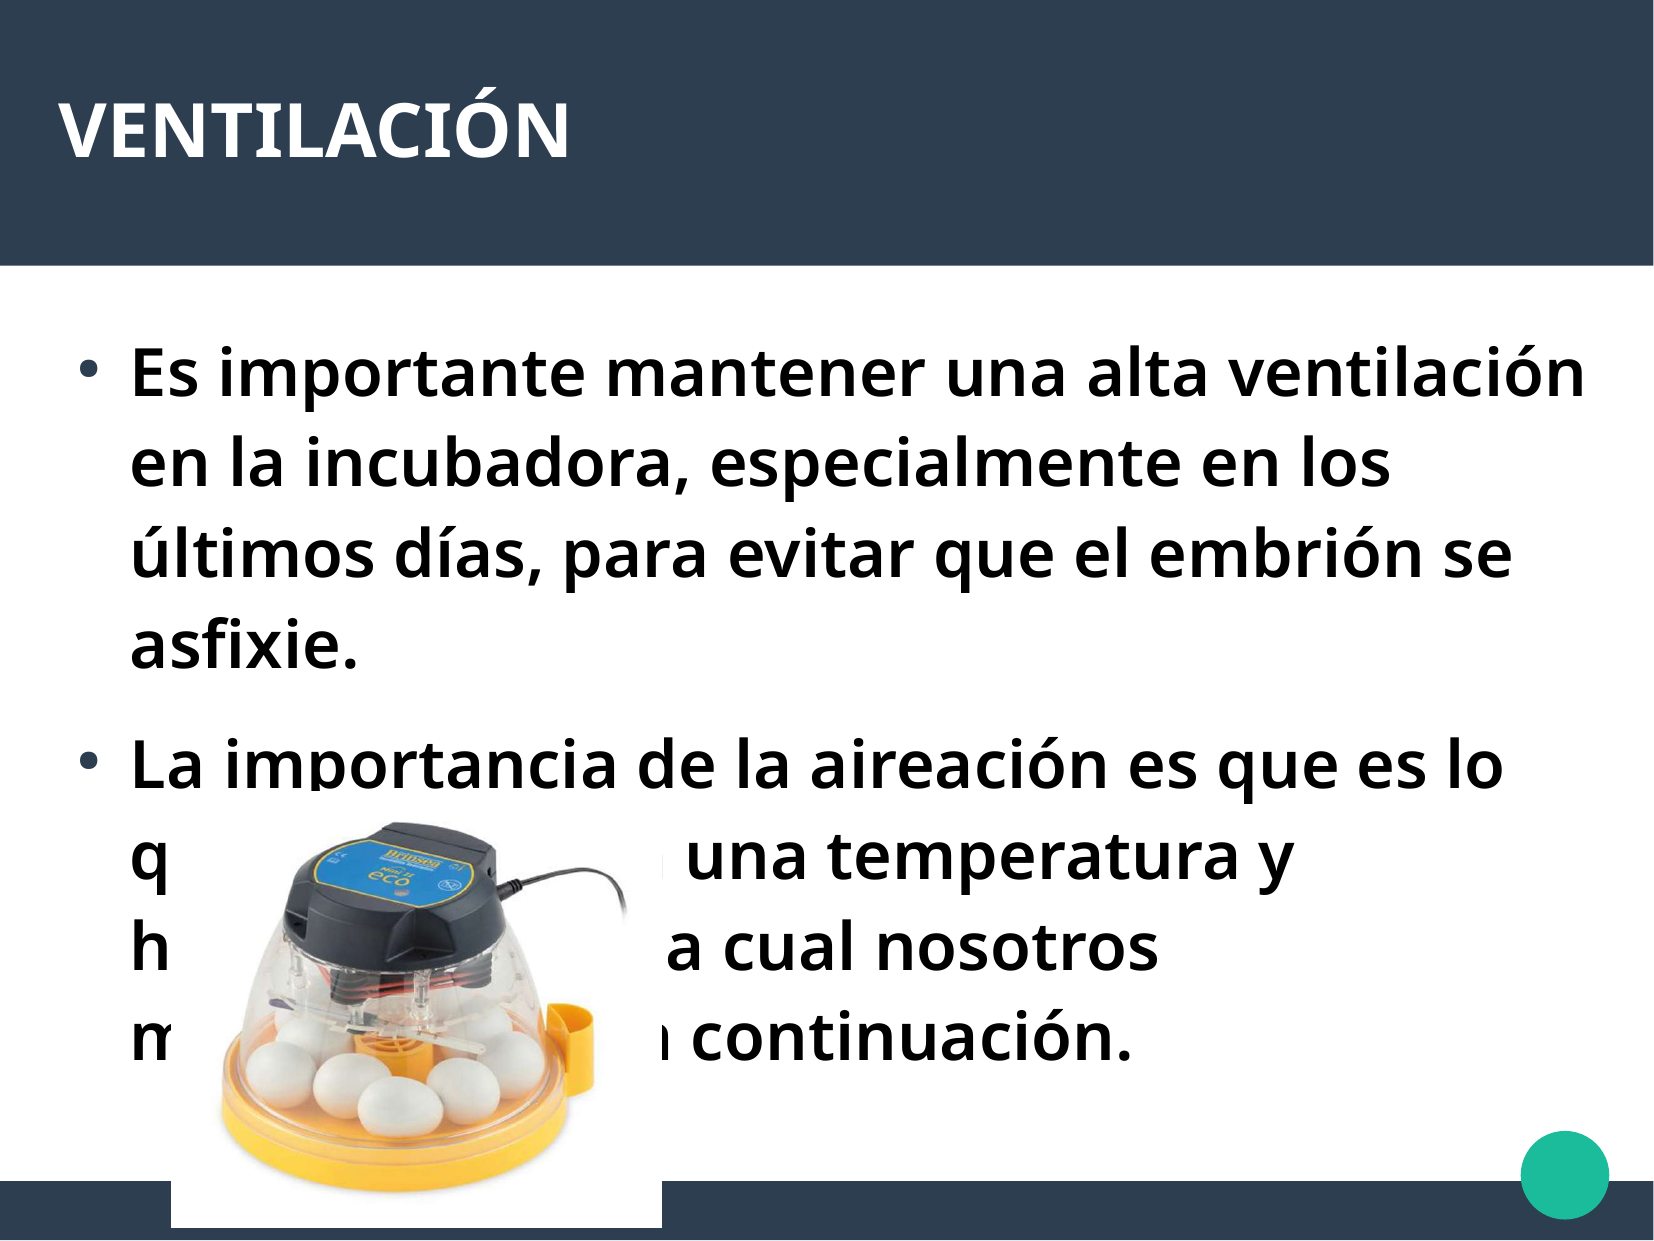

# VENTILACIÓN
Es importante mantener una alta ventilación en la incubadora, especialmente en los últimos días, para evitar que el embrión se asfixie.
La importancia de la aireación es que es lo que proporciona una temperatura y humedad base, la cual nosotros modificaremos a continuación.